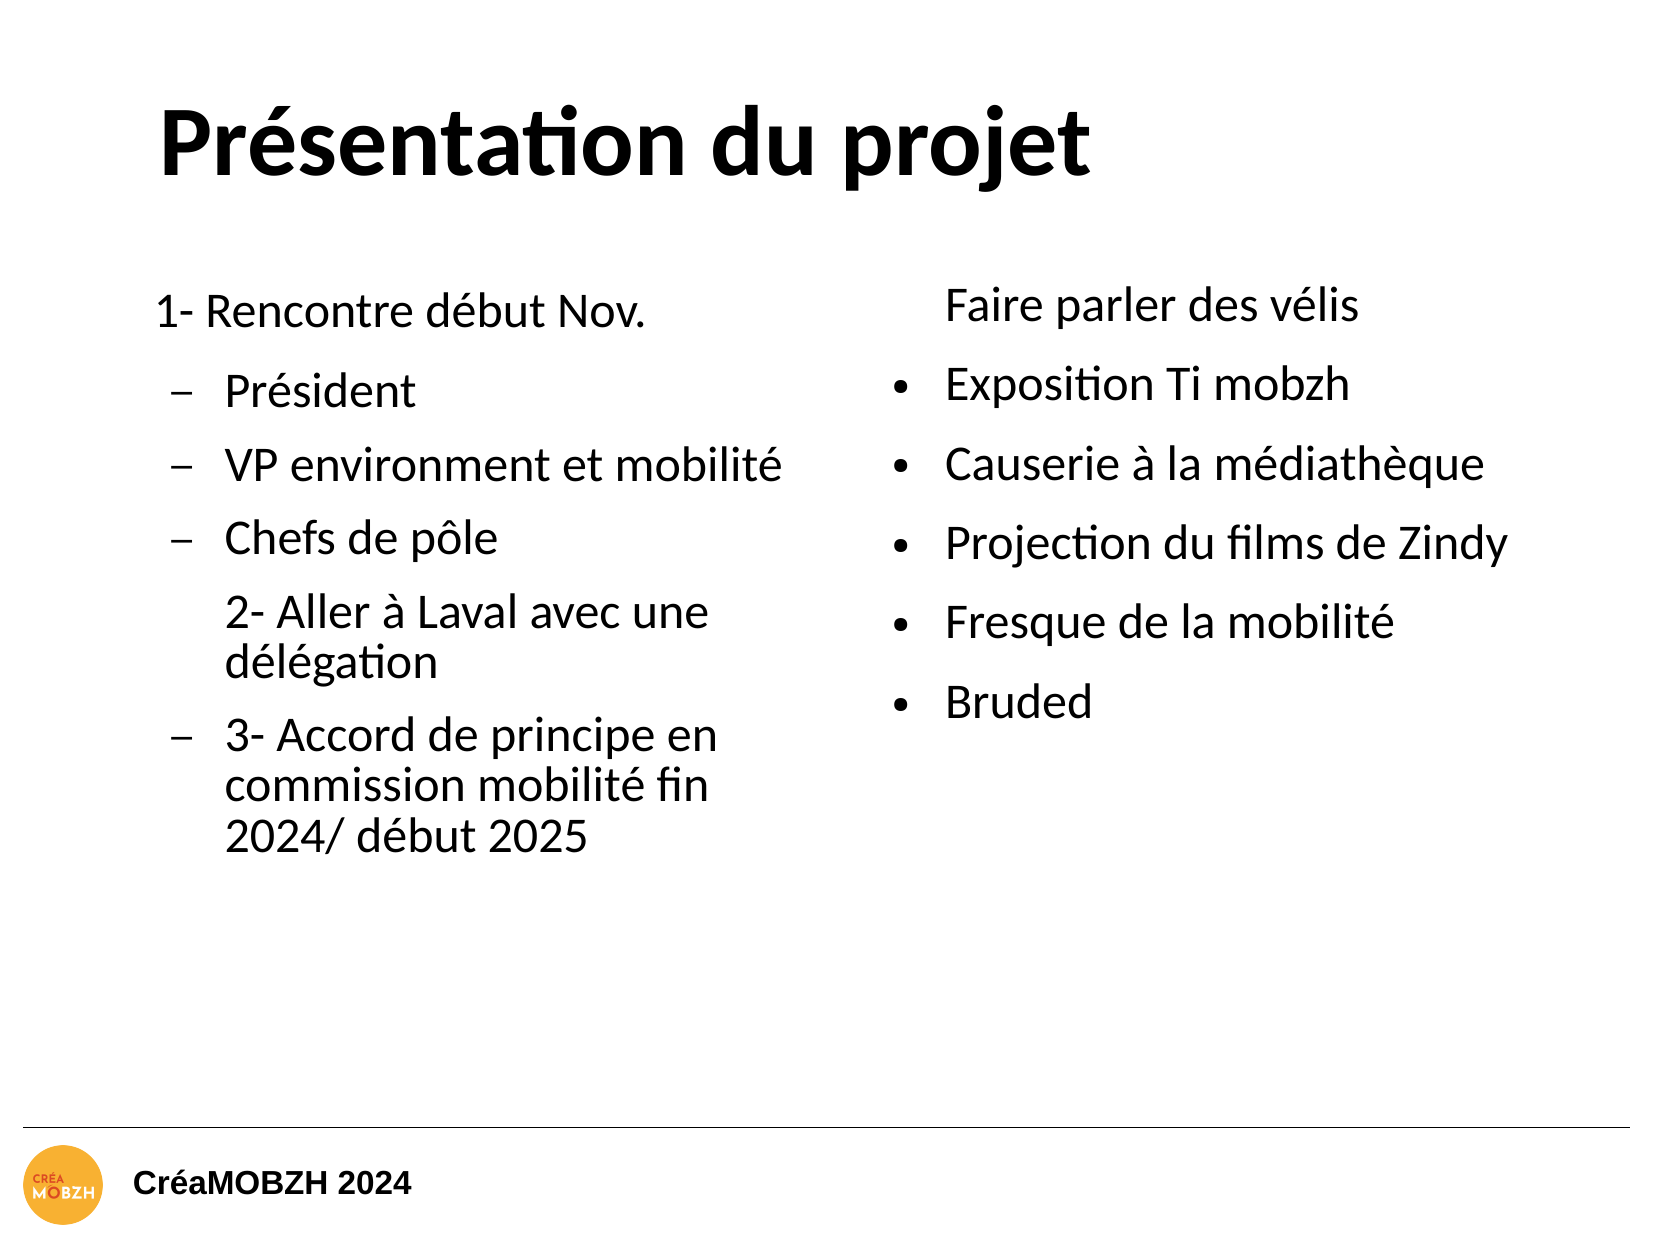

# Présentation du projet
Faire parler des vélis
Exposition Ti mobzh
Causerie à la médiathèque
Projection du films de Zindy
Fresque de la mobilité
Bruded
1- Rencontre début Nov.
Président
VP environment et mobilité
Chefs de pôle
2- Aller à Laval avec une délégation
3- Accord de principe en commission mobilité fin 2024/ début 2025
CréaMOBZH 2024